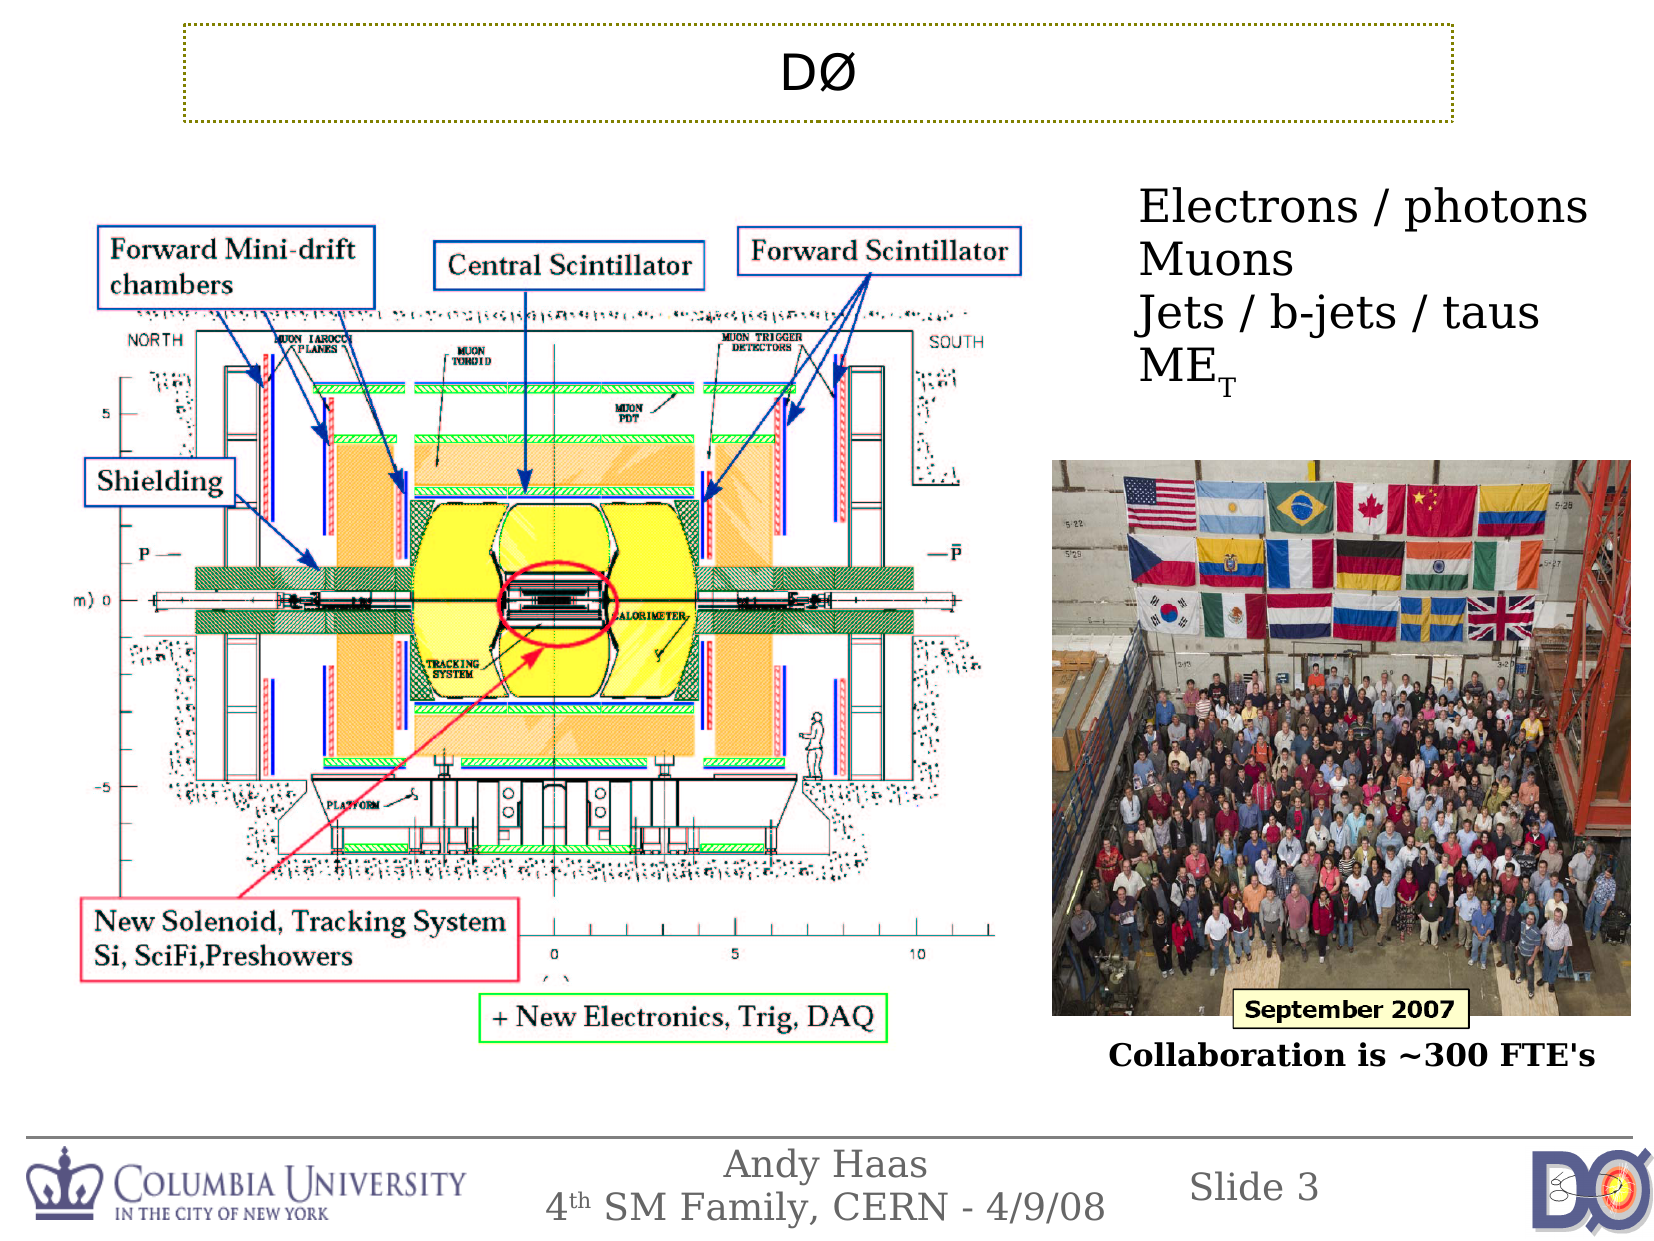

# DØ
Electrons / photons
Muons
Jets / b-jets / taus
MET
Collaboration is ~300 FTE's